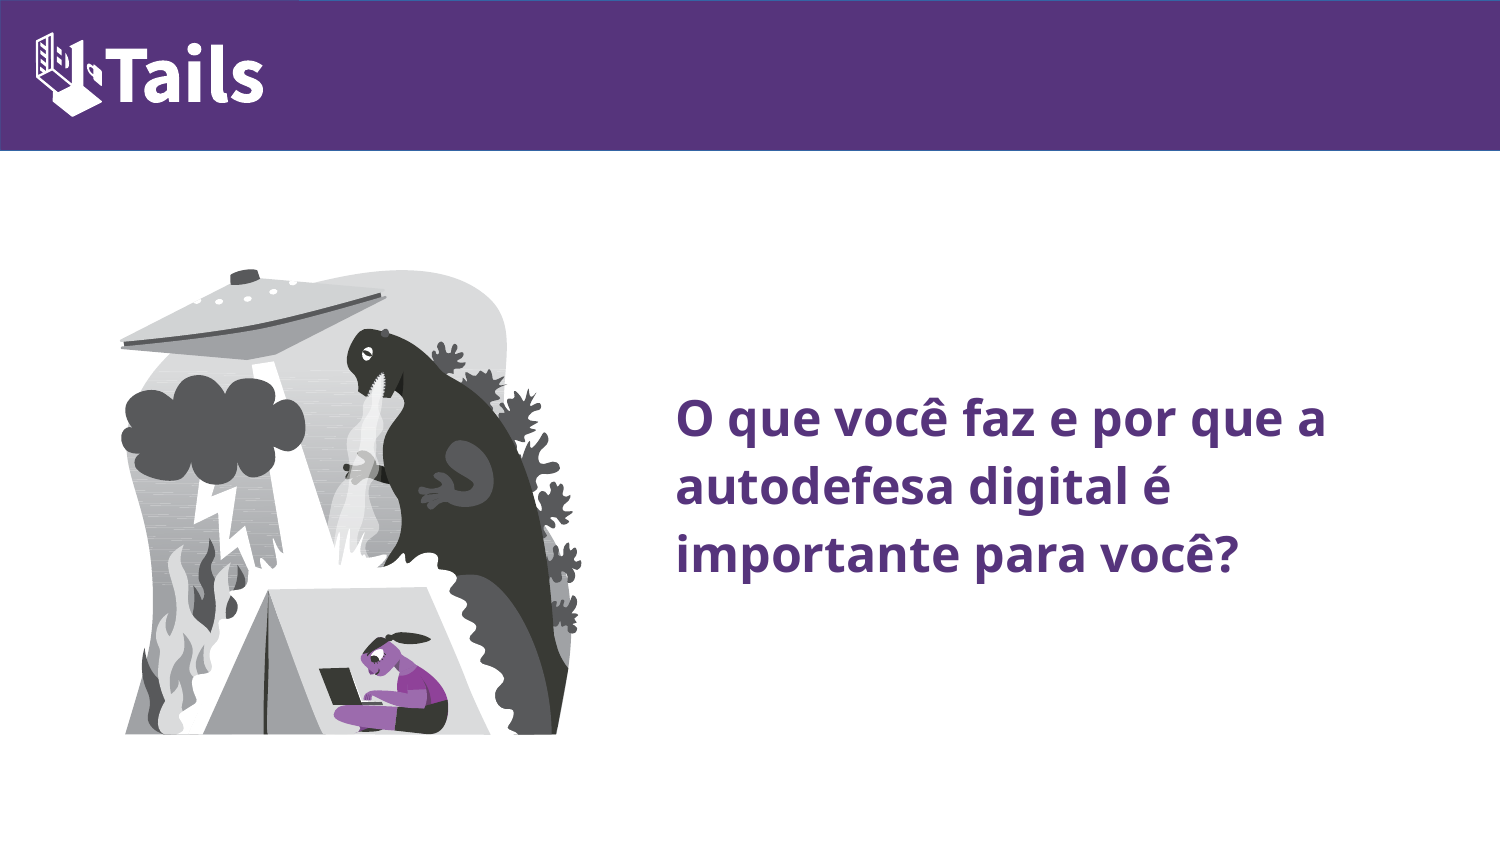

# O que você faz e por que a autodefesa digital é importante para você?